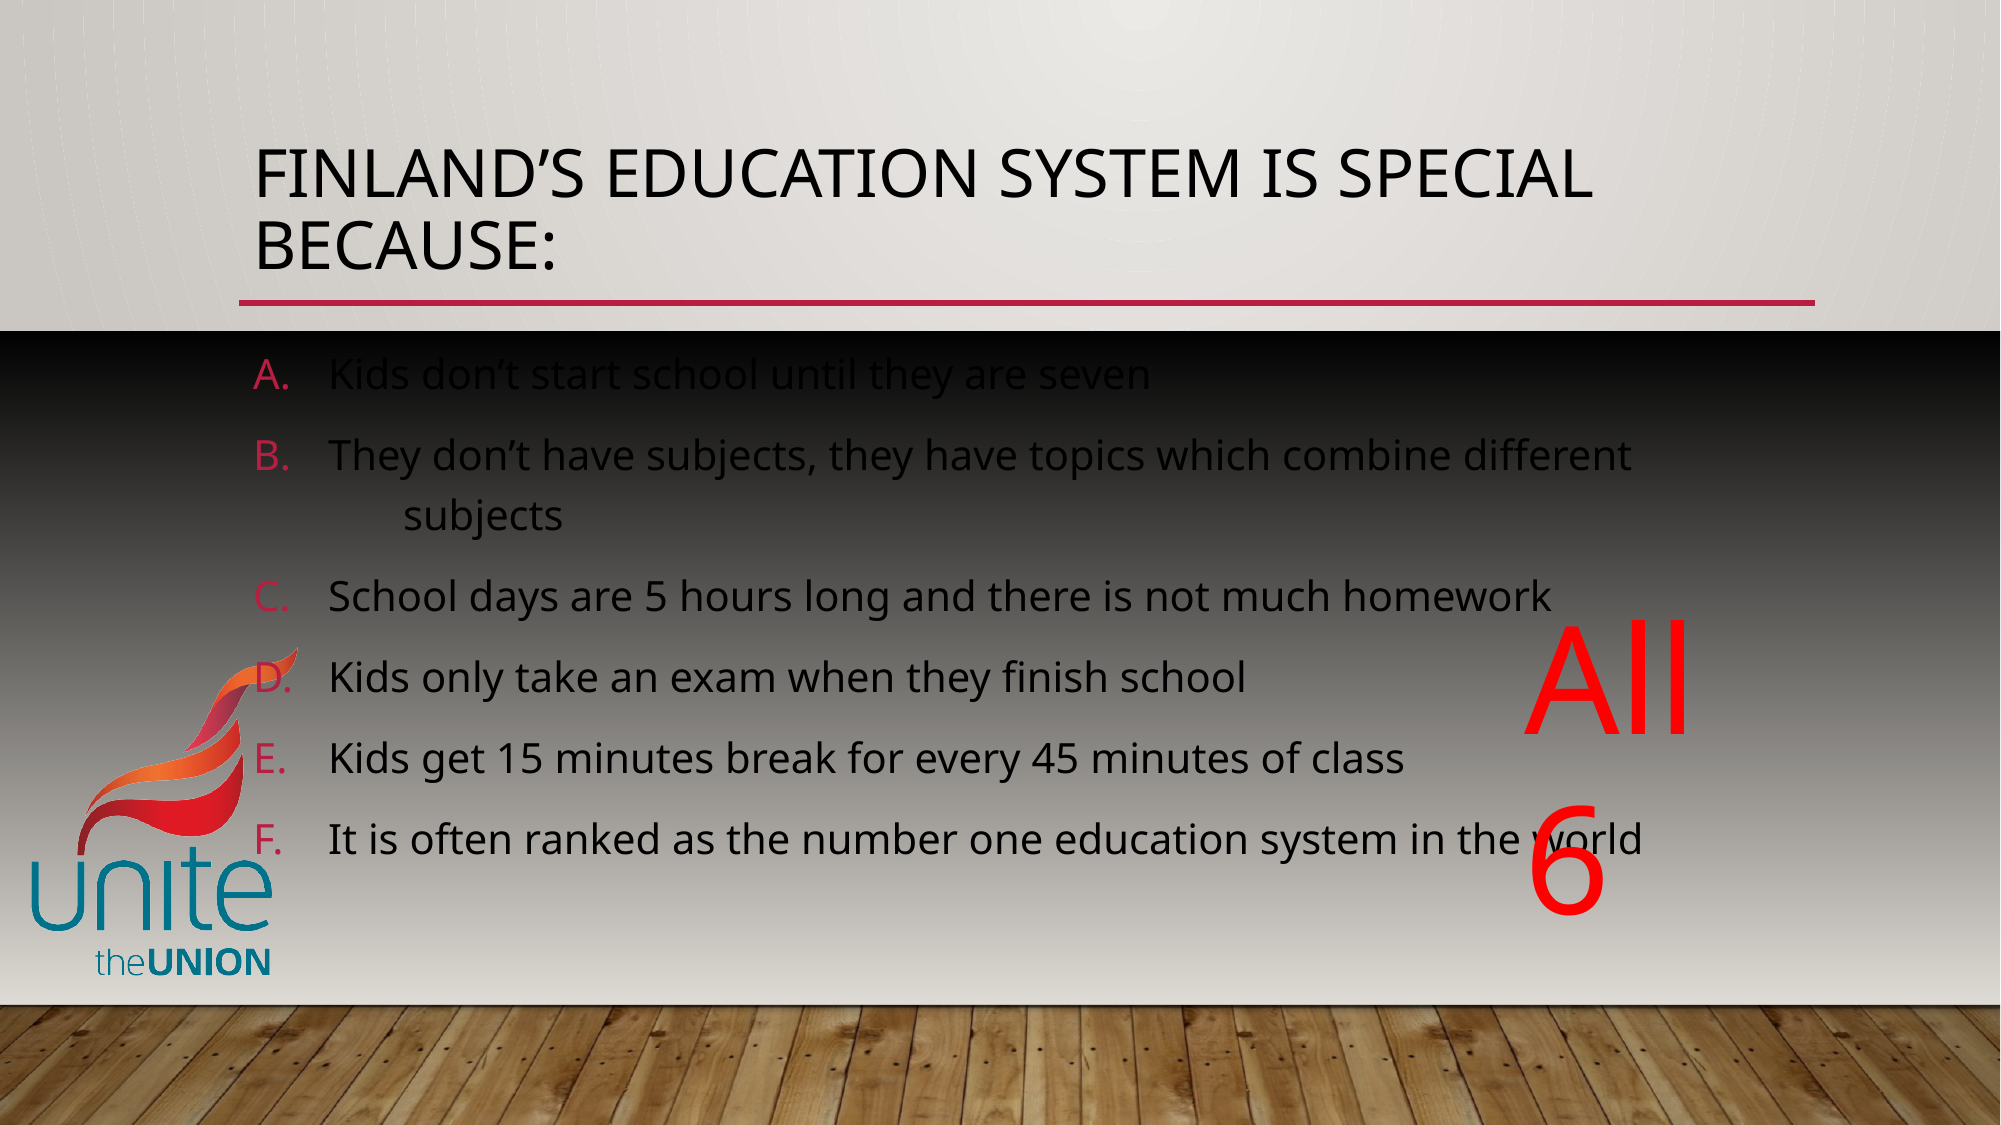

# Finland’s education system is special because:
Kids don’t start school until they are seven
They don’t have subjects, they have topics which combine different subjects
School days are 5 hours long and there is not much homework
Kids only take an exam when they finish school
Kids get 15 minutes break for every 45 minutes of class
It is often ranked as the number one education system in the world
All 6